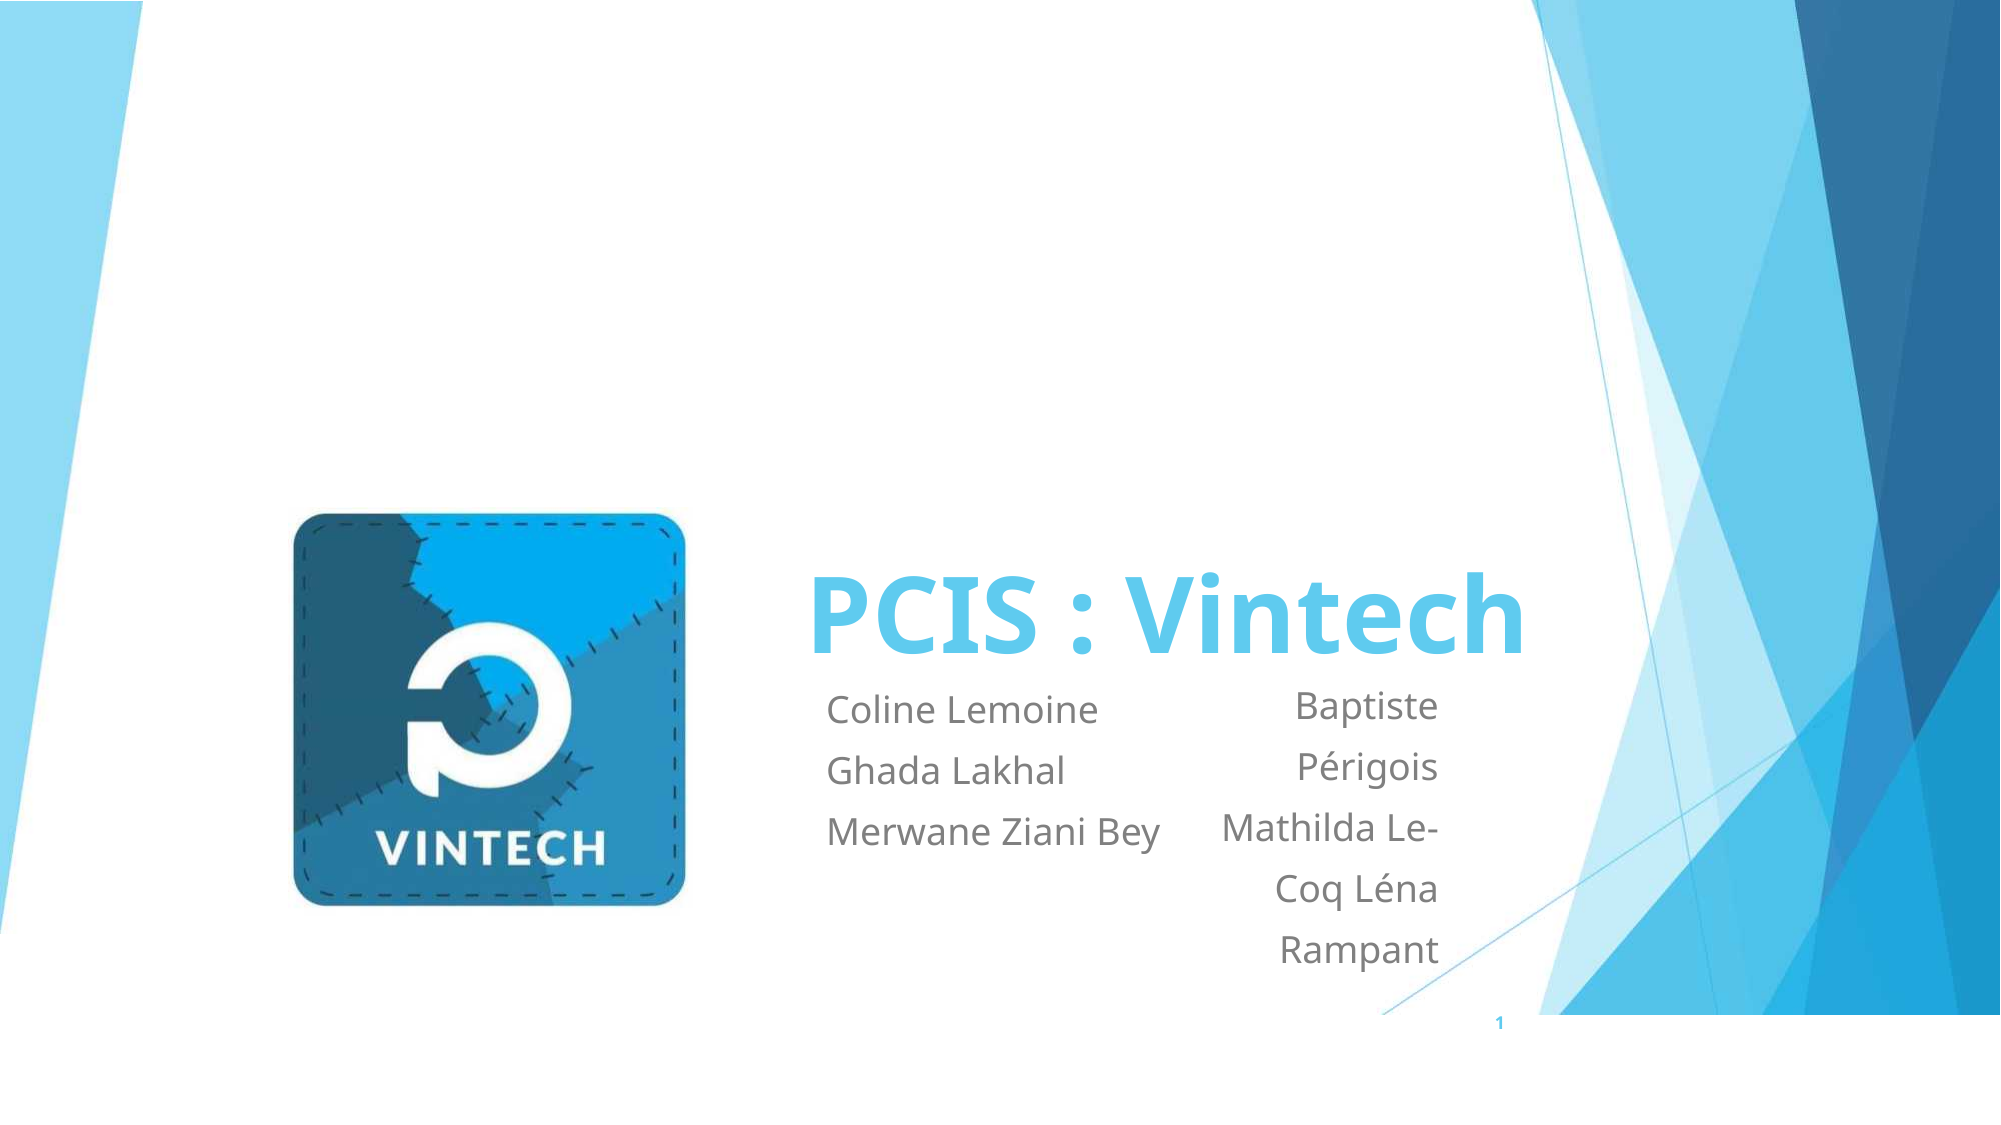

PCIS : Vintech
Baptiste Périgois Mathilda Le-Coq Léna Rampant
Coline Lemoine Ghada Lakhal Merwane Ziani Bey
1